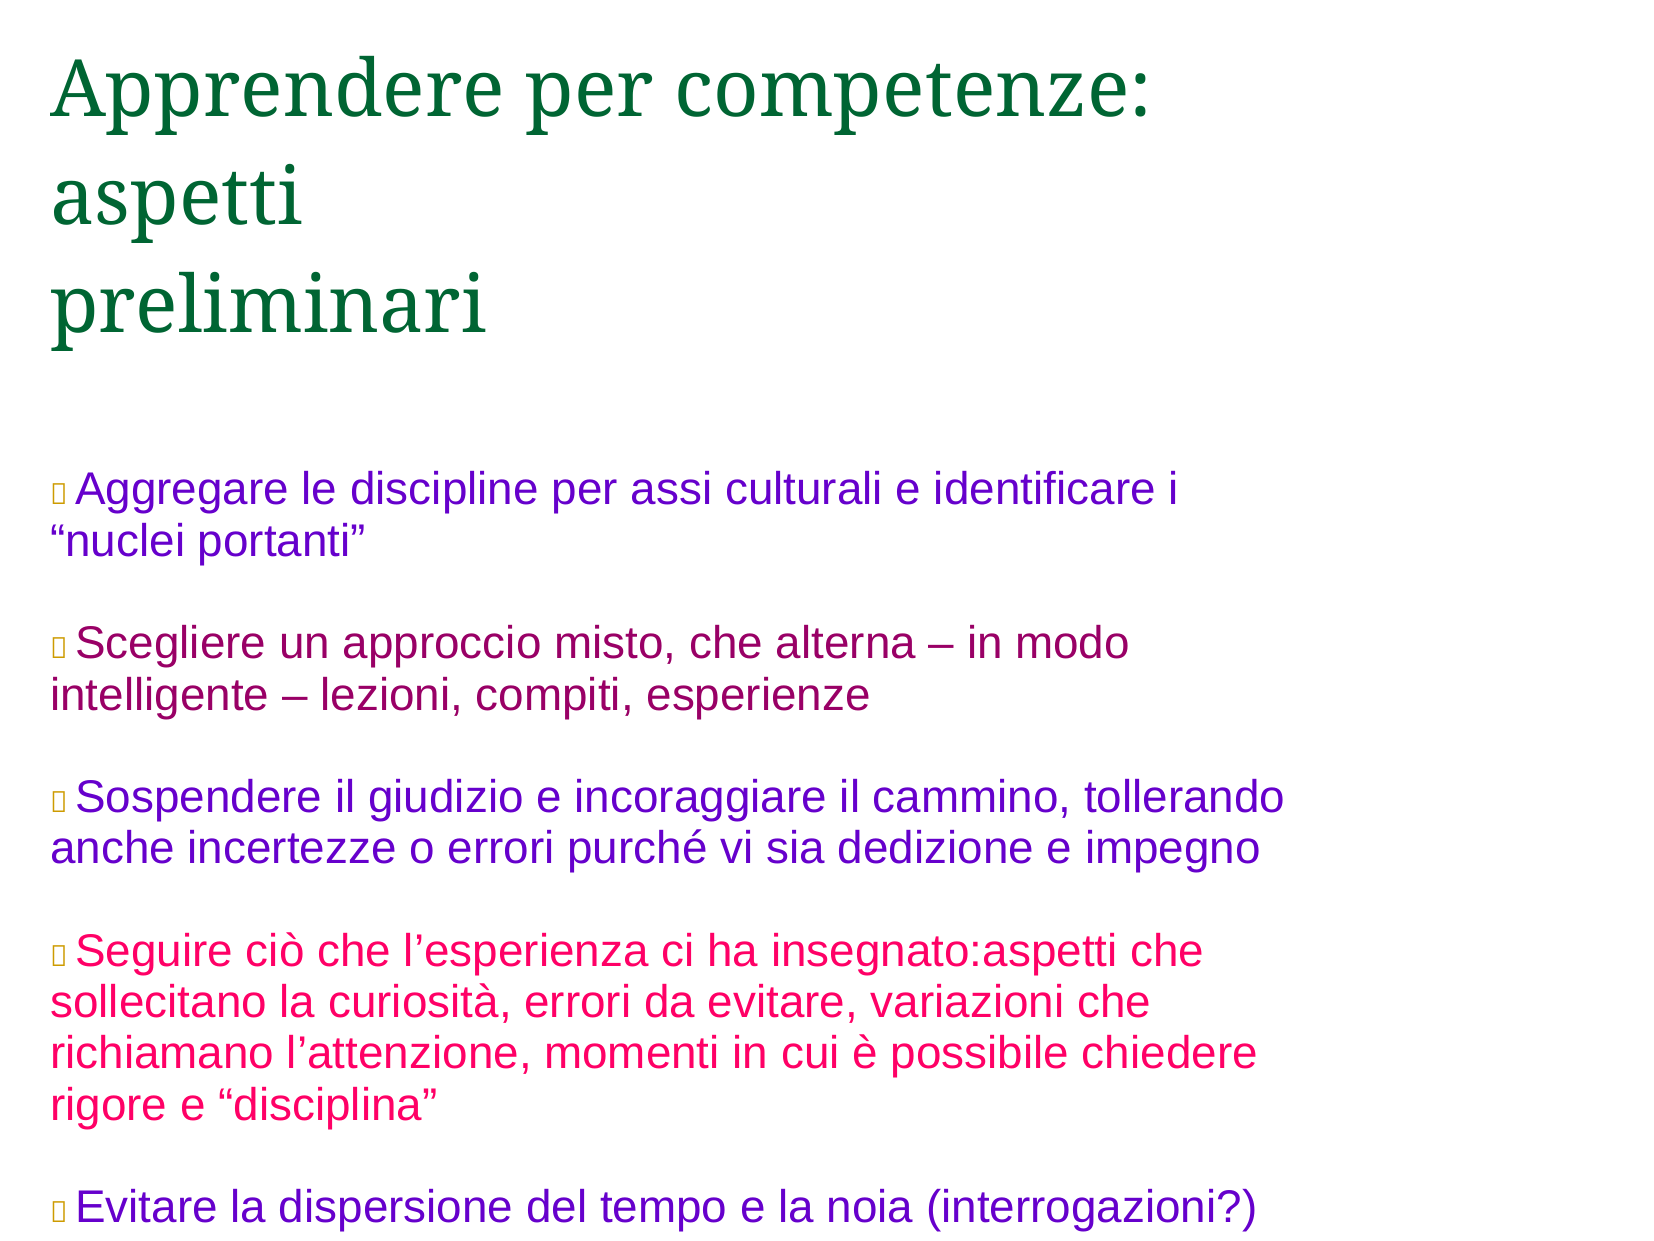

Apprendere per competenze: aspetti
preliminari
􀂄 Aggregare le discipline per assi culturali e identificare i
“nuclei portanti”
􀂄 Scegliere un approccio misto, che alterna – in modo
intelligente – lezioni, compiti, esperienze
􀂄 Sospendere il giudizio e incoraggiare il cammino, tollerando
anche incertezze o errori purché vi sia dedizione e impegno
􀂄 Seguire ciò che l’esperienza ci ha insegnato:aspetti che sollecitano la curiosità, errori da evitare, variazioni che
richiamano l’attenzione, momenti in cui è possibile chiedere
rigore e “disciplina”
􀂄 Evitare la dispersione del tempo e la noia (interrogazioni?)
􀂄 Sollecitare gli studenti a proporre l’esito del proprio lavoro.